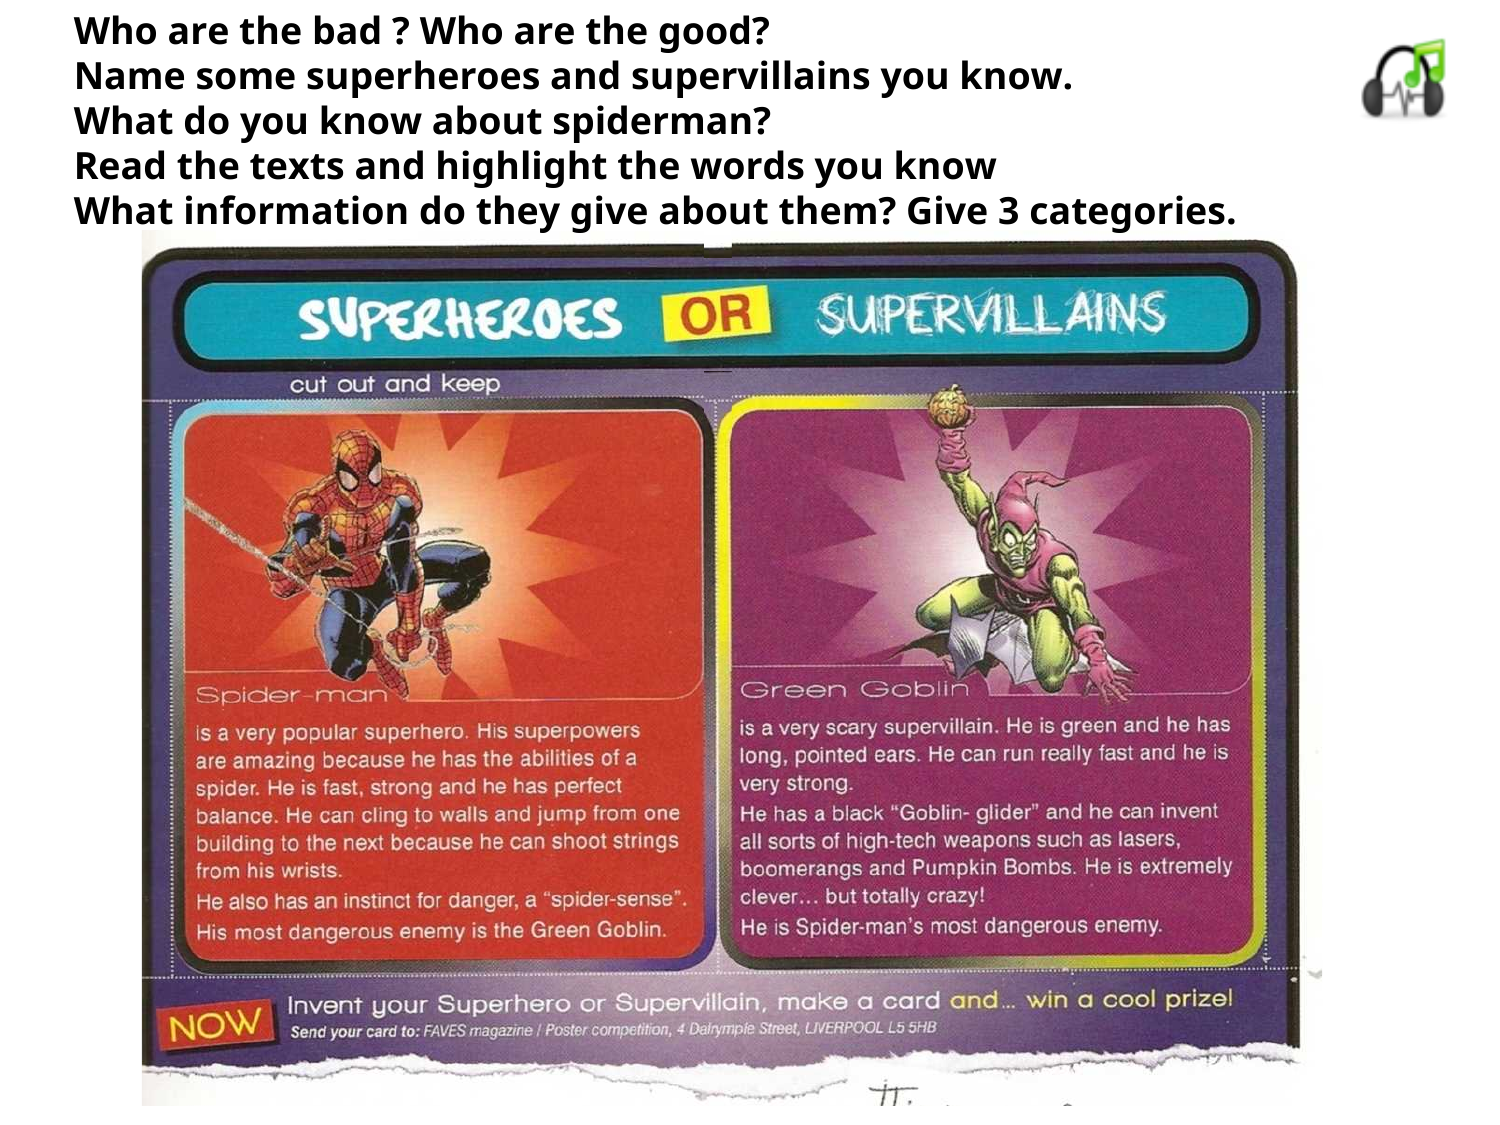

Who are the bad ? Who are the good?
Name some superheroes and supervillains you know.
What do you know about spiderman?
Read the texts and highlight the words you know
What information do they give about them? Give 3 categories.